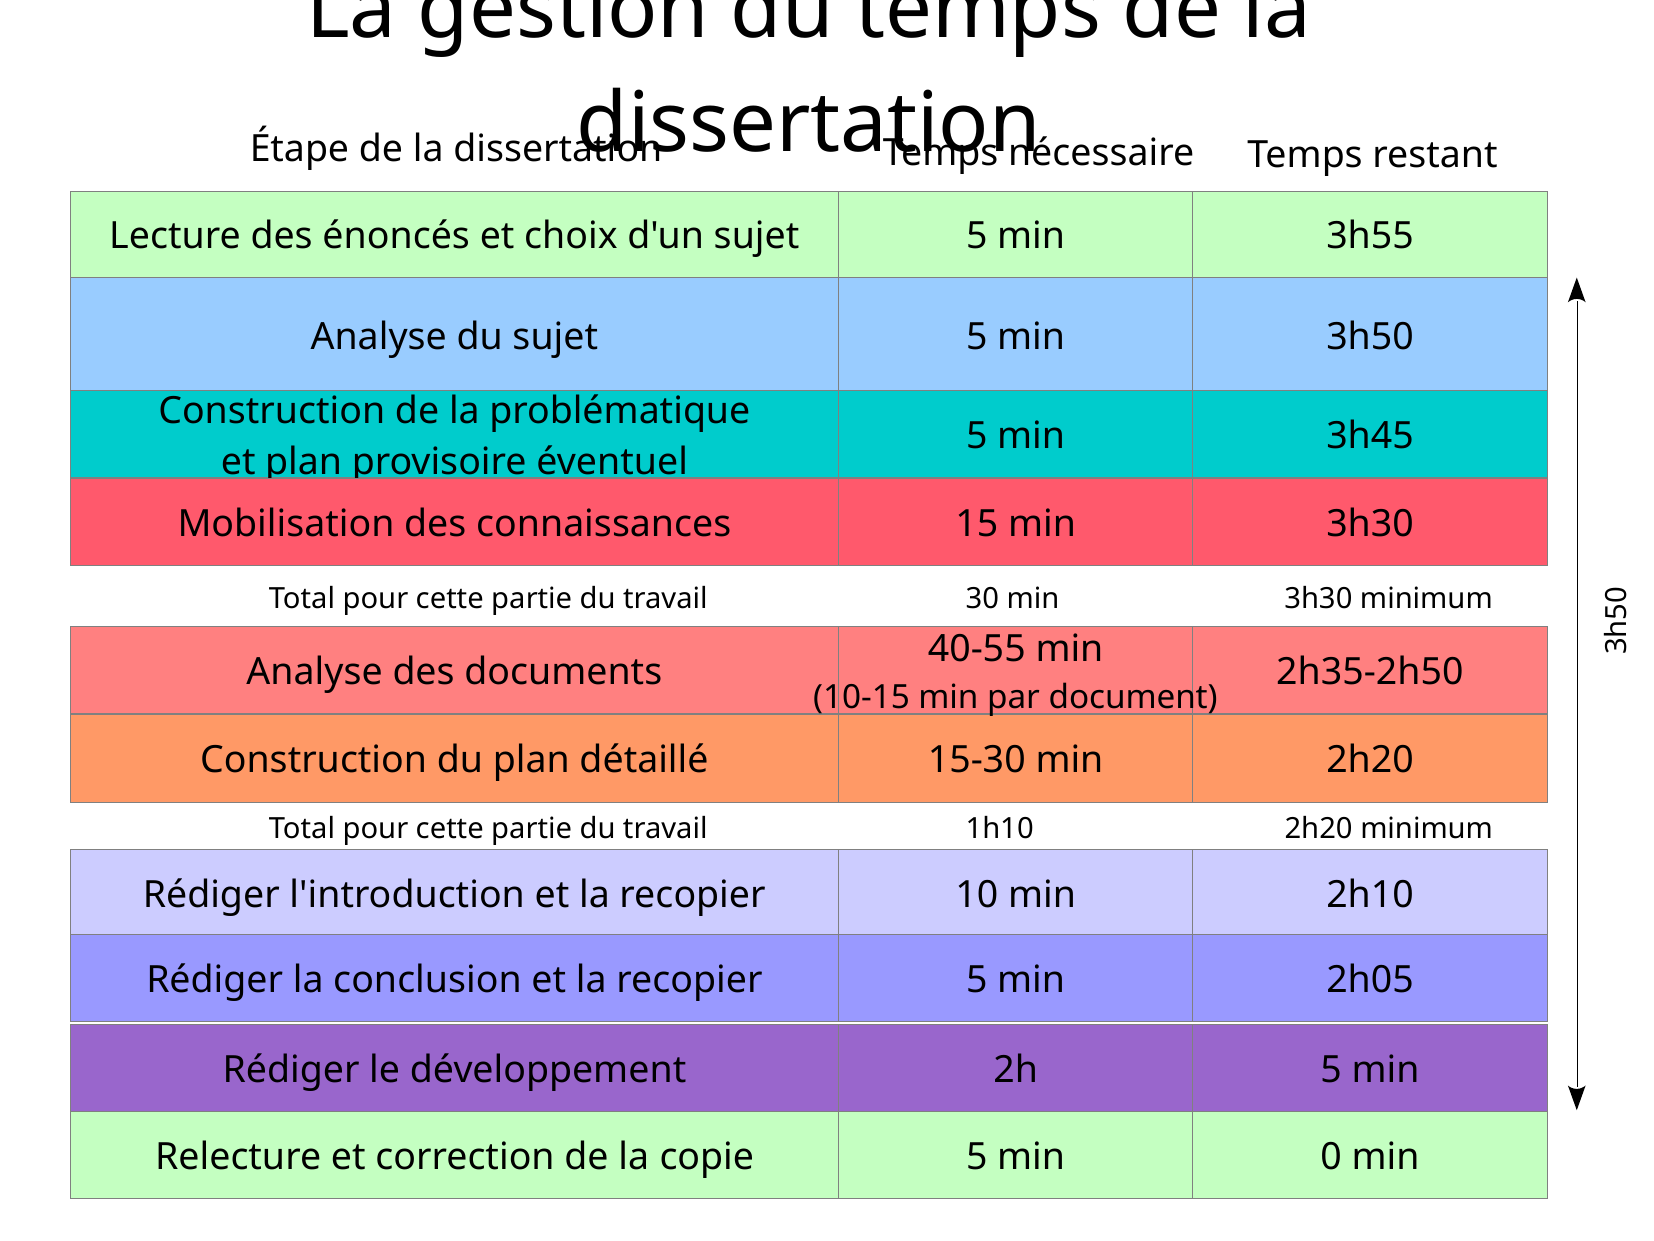

# La gestion du temps de la dissertation
Étape de la dissertation
Temps nécessaire
Temps restant
Lecture des énoncés et choix d'un sujet
5 min
3h55
Analyse du sujet
5 min
3h50
Construction de la problématique
et plan provisoire éventuel
5 min
3h45
Mobilisation des connaissances
15 min
3h30
Total pour cette partie du travail
30 min
3h30 minimum
3h50
Analyse des documents
40-55 min
(10-15 min par document)
2h35-2h50
Construction du plan détaillé
15-30 min
2h20
Total pour cette partie du travail
1h10
2h20 minimum
Rédiger l'introduction et la recopier
10 min
2h10
Rédiger la conclusion et la recopier
5 min
2h05
Rédiger le développement
2h
5 min
Relecture et correction de la copie
5 min
0 min